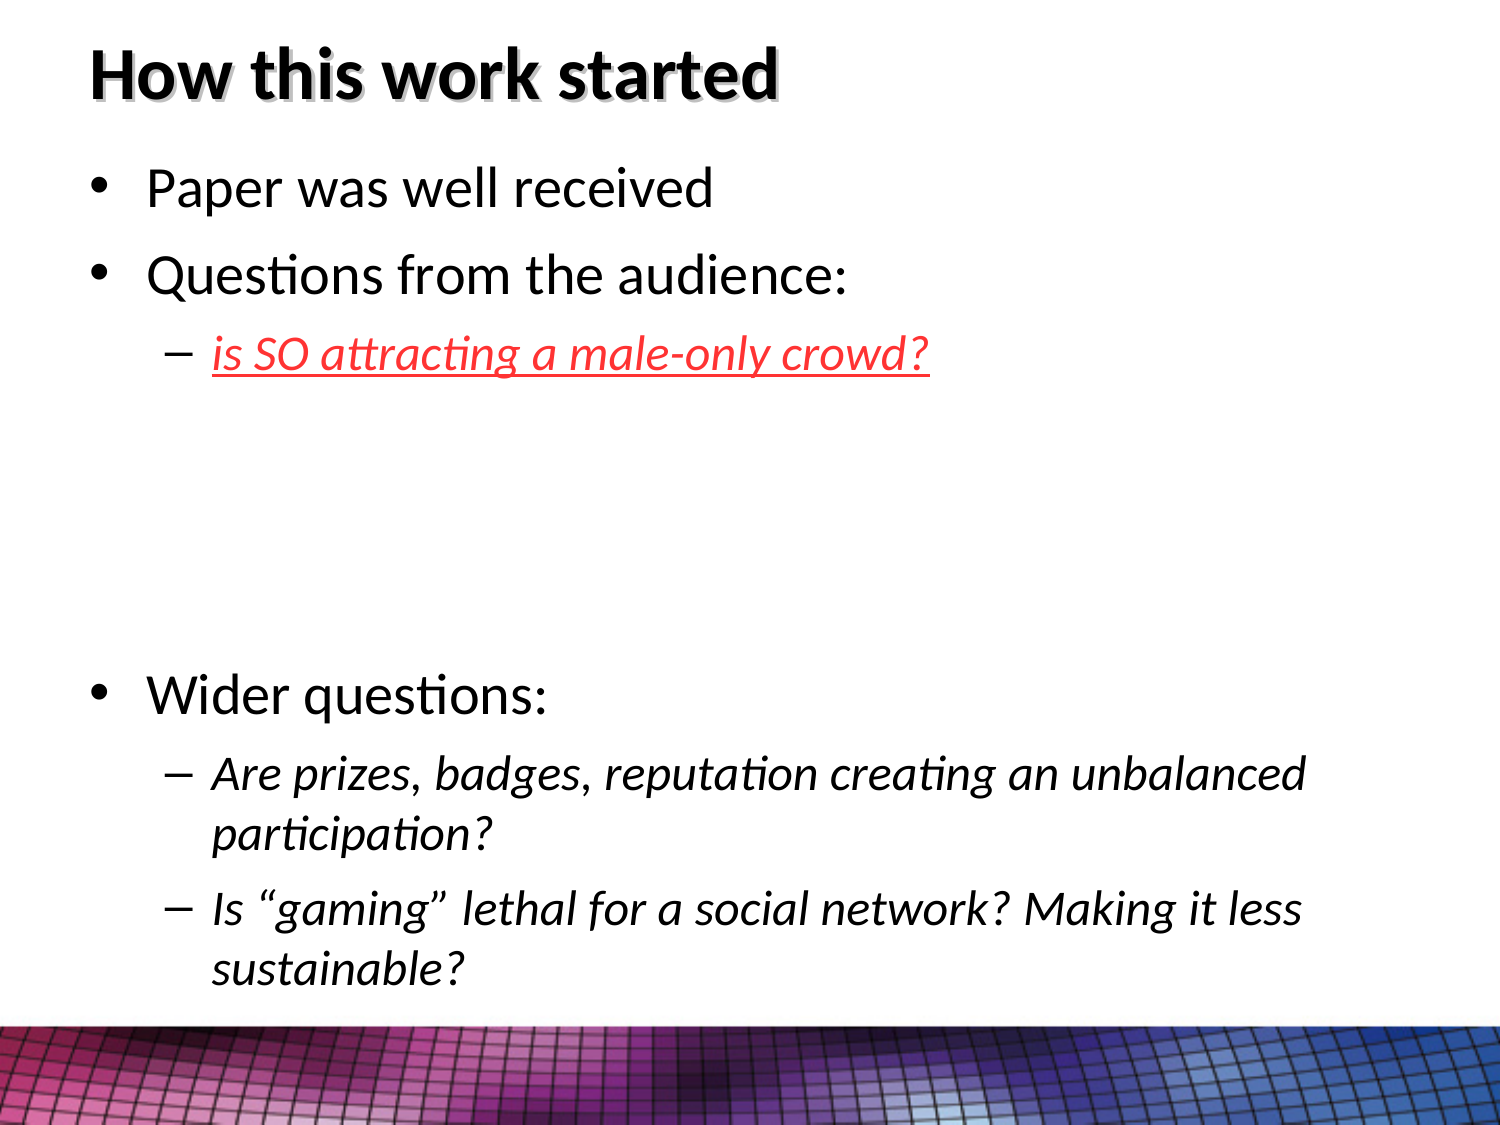

# How this work started
Paper was well received
Questions from the audience:
is SO attracting a male-only crowd?
Wider questions:
Are prizes, badges, reputation creating an unbalanced participation?
Is “gaming” lethal for a social network? Making it less sustainable?
MSR 2012 -- Zurich (CH)